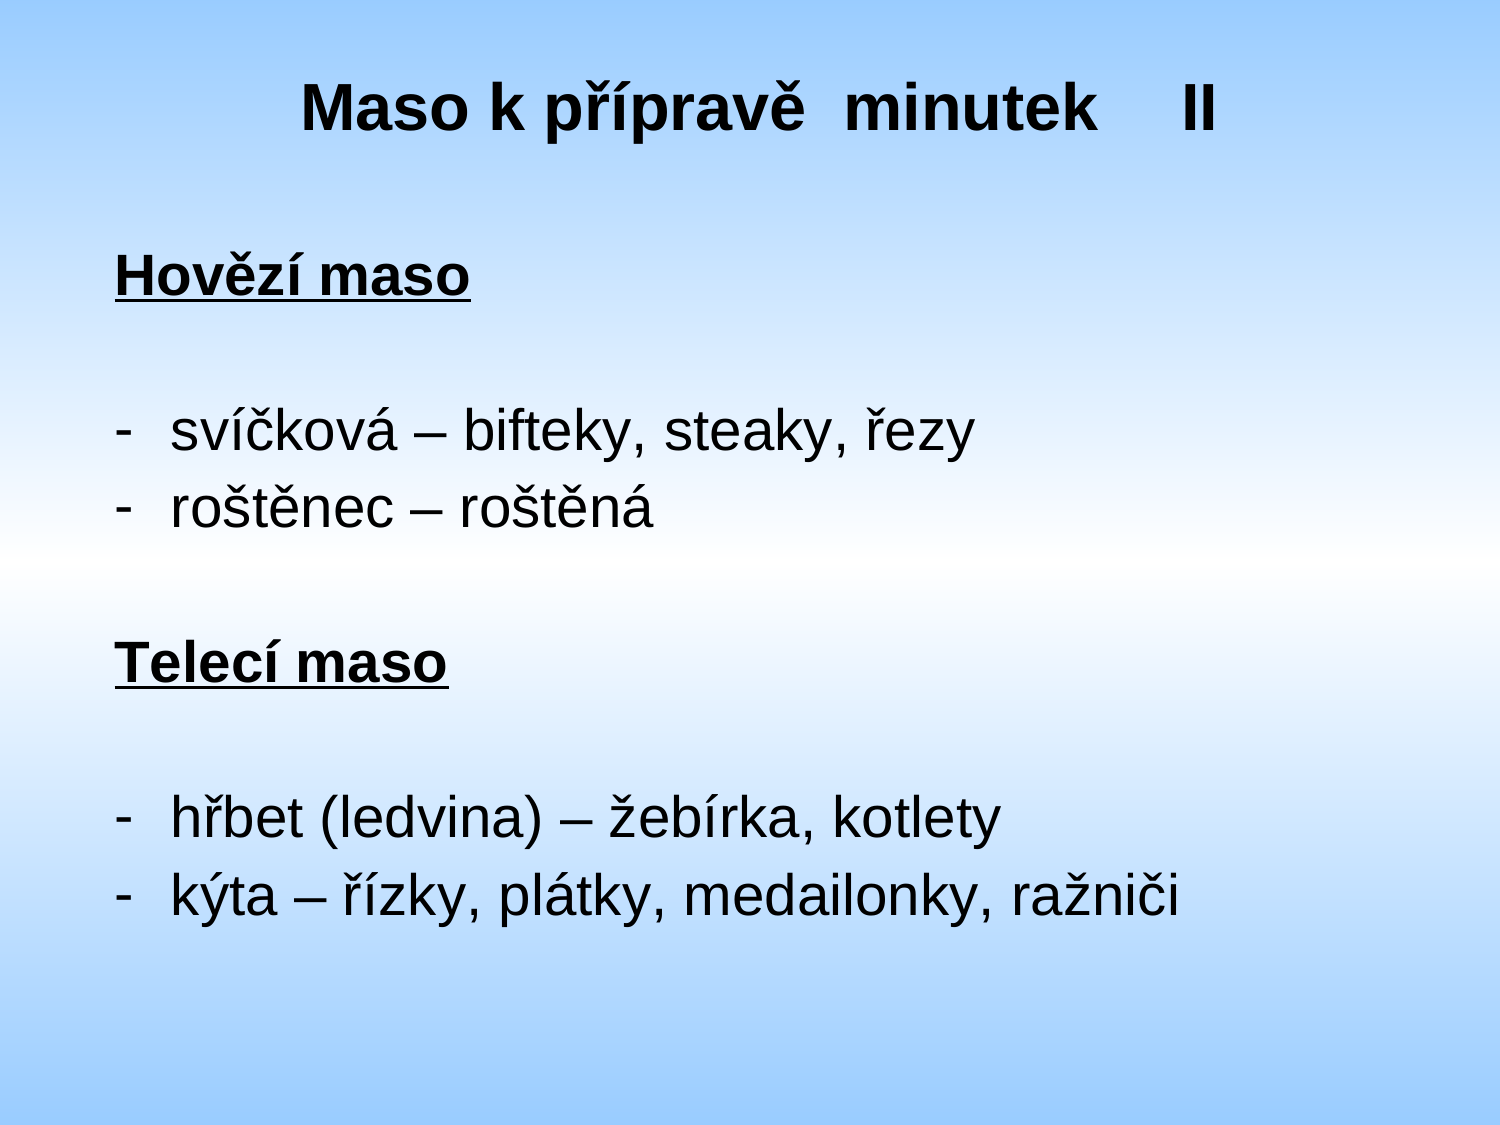

# Maso k přípravě minutek	II
Hovězí maso
svíčková – bifteky, steaky, řezy
roštěnec – roštěná
Telecí maso
hřbet (ledvina) – žebírka, kotlety
kýta – řízky, plátky, medailonky, ražniči